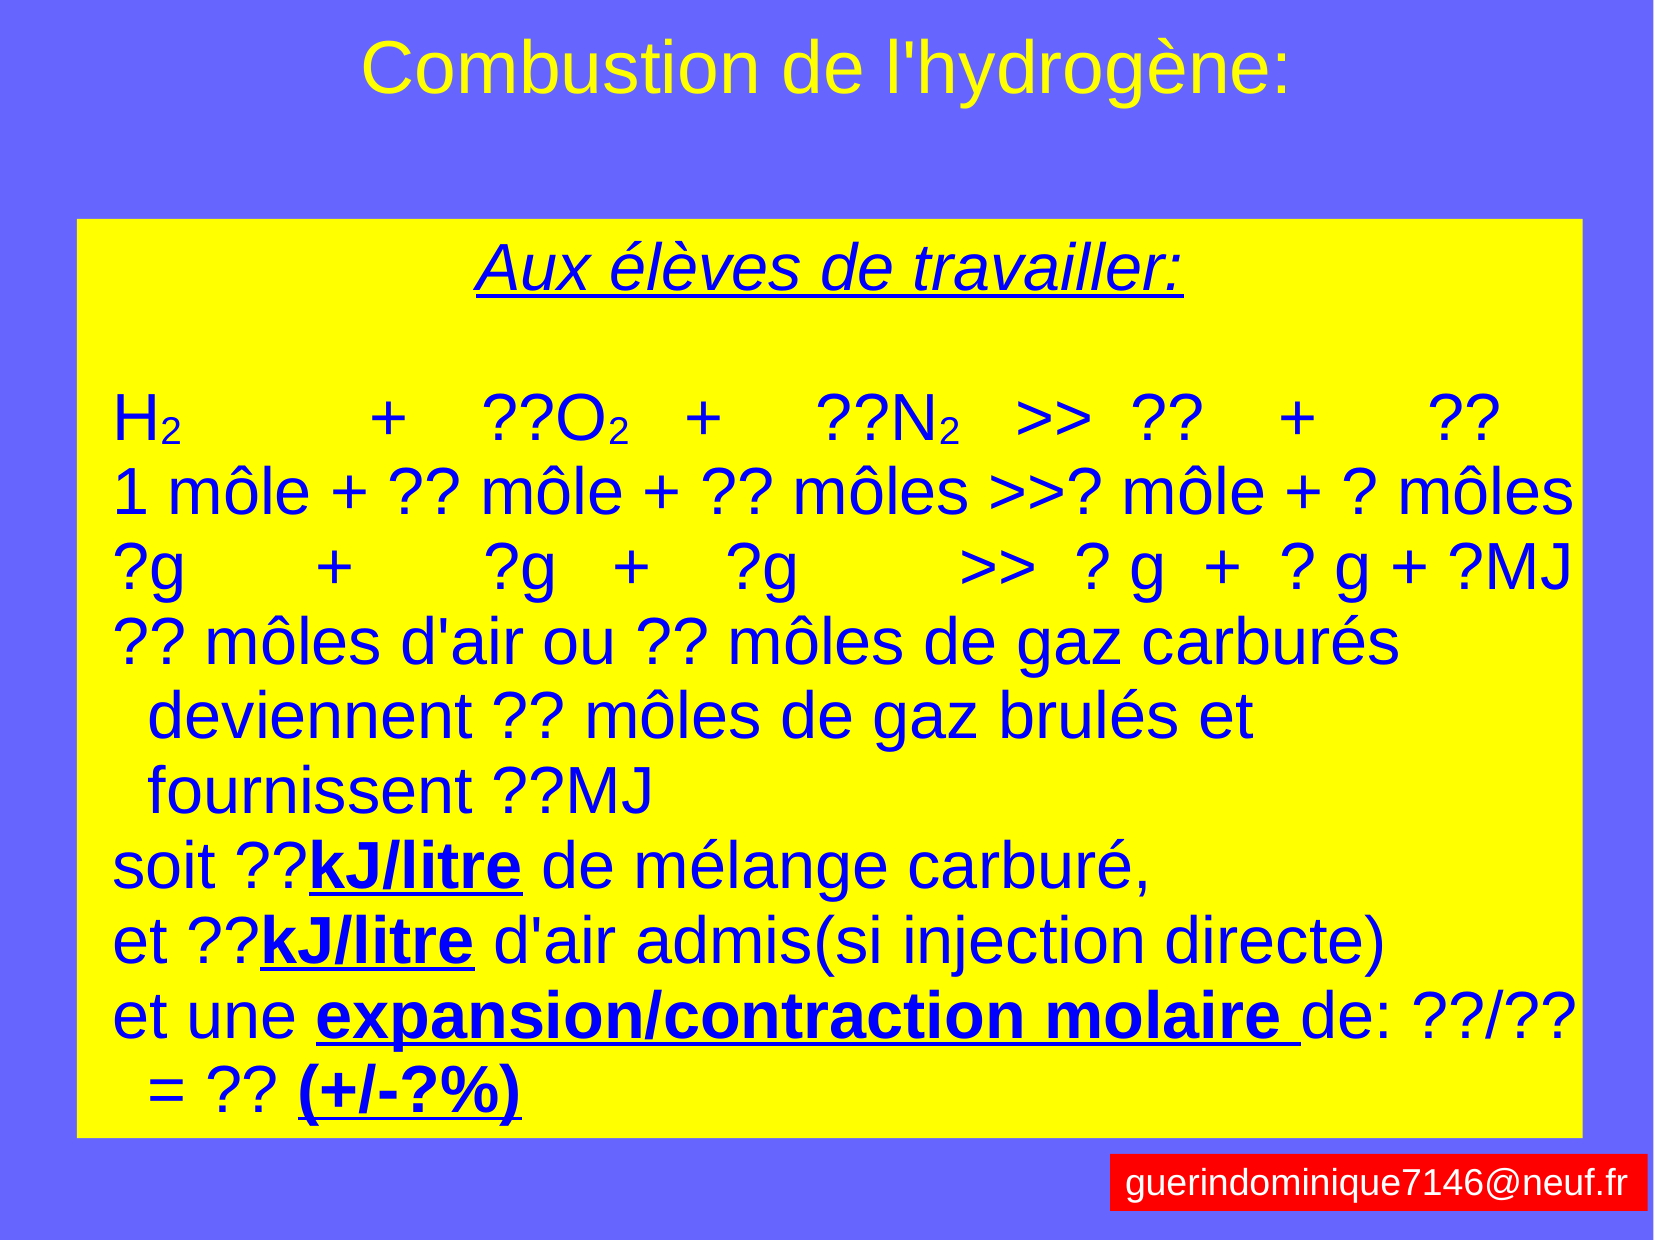

# Combustion de l'hydrogène:
Aux élèves de travailler:
H2 	+ ??O2 + ??N2 >> ?? + ??
1 môle + ?? môle + ?? môles >>? môle + ? môles
?g + ?g + ?g 	>> ? g + ? g + ?MJ
?? môles d'air ou ?? môles de gaz carburés deviennent ?? môles de gaz brulés et fournissent ??MJ
soit ??kJ/litre de mélange carburé,
et ??kJ/litre d'air admis(si injection directe)
et une expansion/contraction molaire de: ??/?? = ?? (+/-?%)
guerindominique7146@neuf.fr